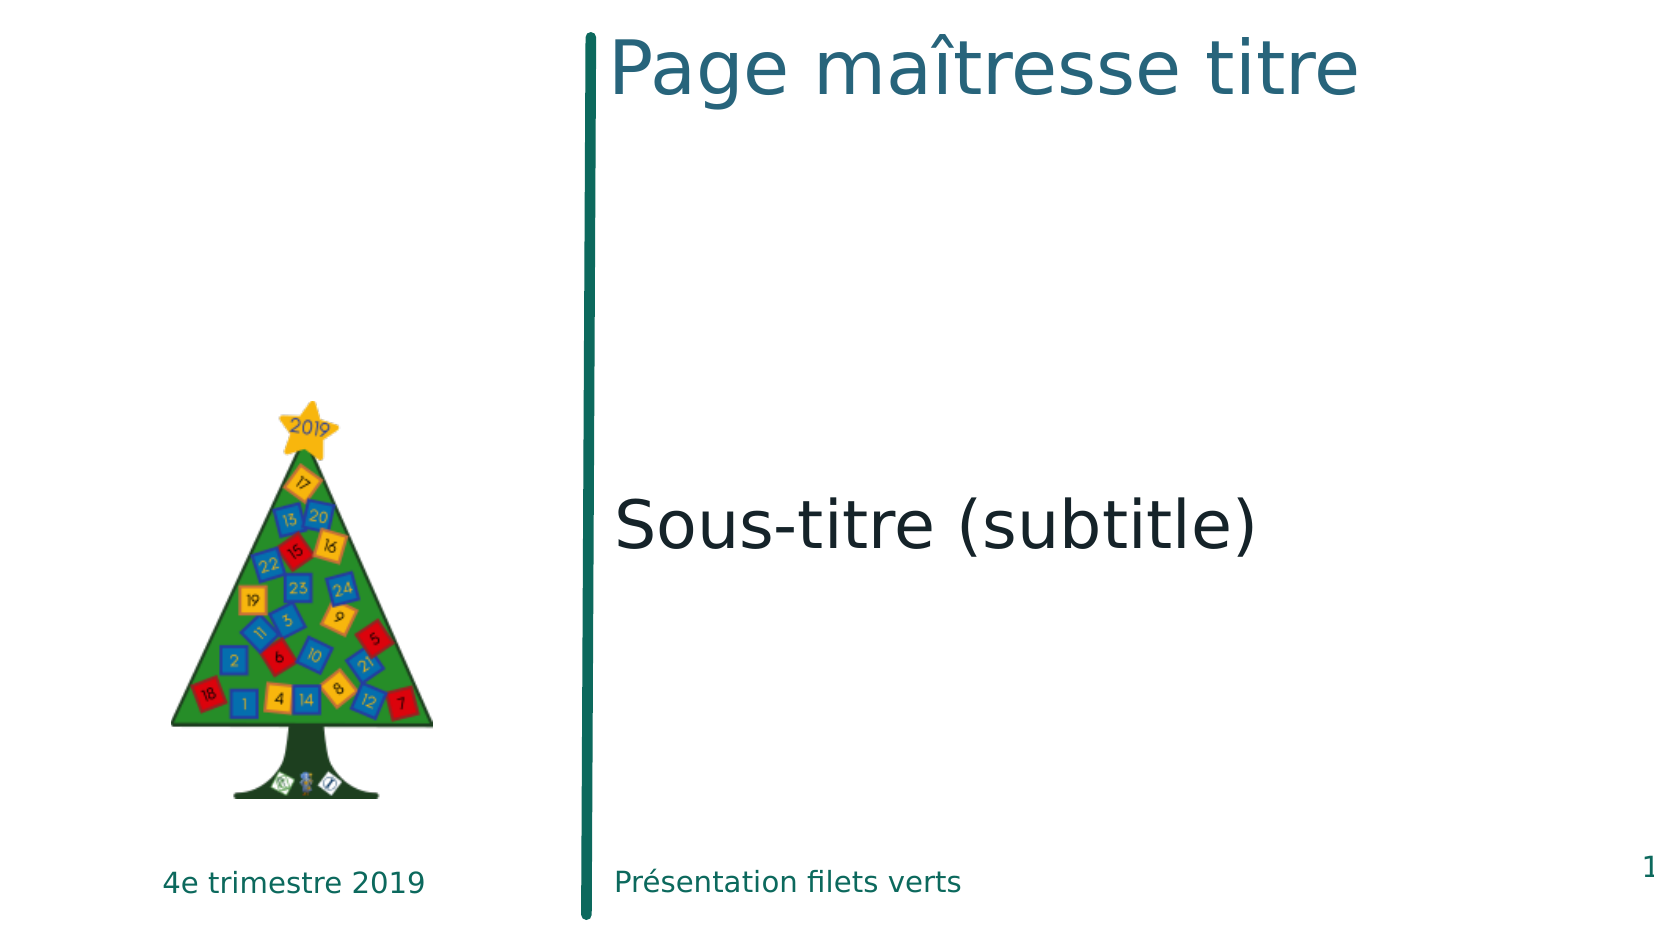

# Page maîtresse titre
Sous-titre (subtitle)
Présentation filets verts
1
4e trimestre 2019